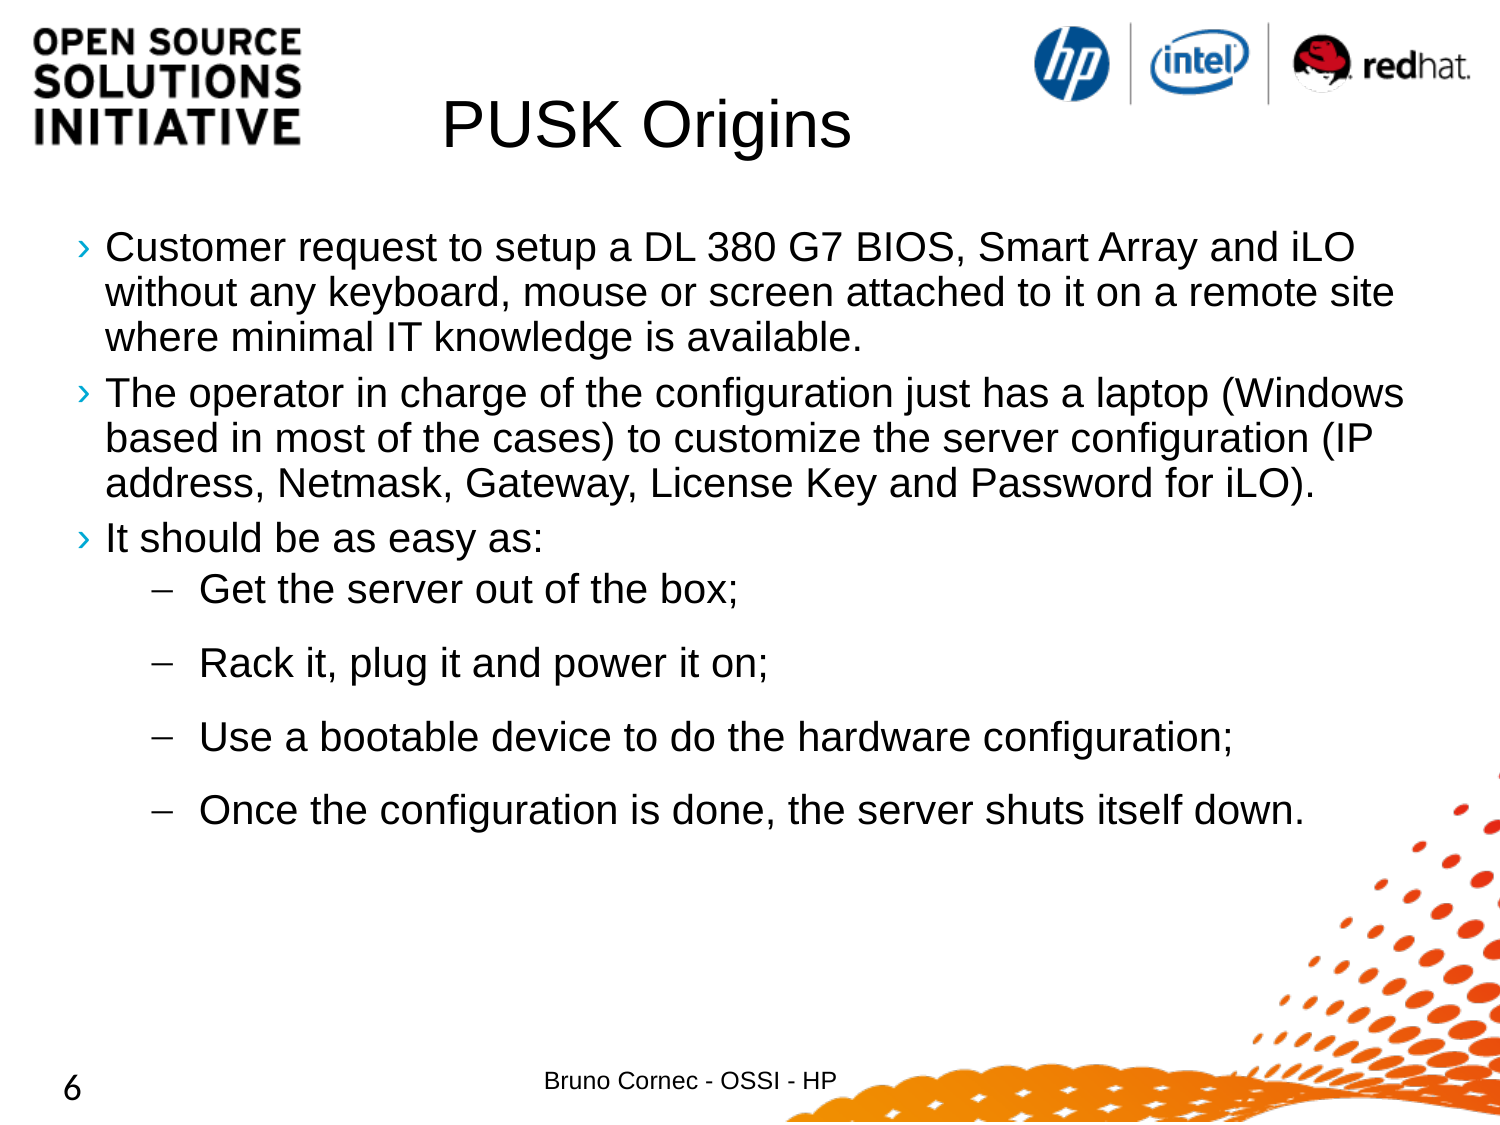

# PUSK Origins
Customer request to setup a DL 380 G7 BIOS, Smart Array and iLO without any keyboard, mouse or screen attached to it on a remote site where minimal IT knowledge is available.
The operator in charge of the configuration just has a laptop (Windows based in most of the cases) to customize the server configuration (IP address, Netmask, Gateway, License Key and Password for iLO).
It should be as easy as:
Get the server out of the box;
Rack it, plug it and power it on;
Use a bootable device to do the hardware configuration;
Once the configuration is done, the server shuts itself down.